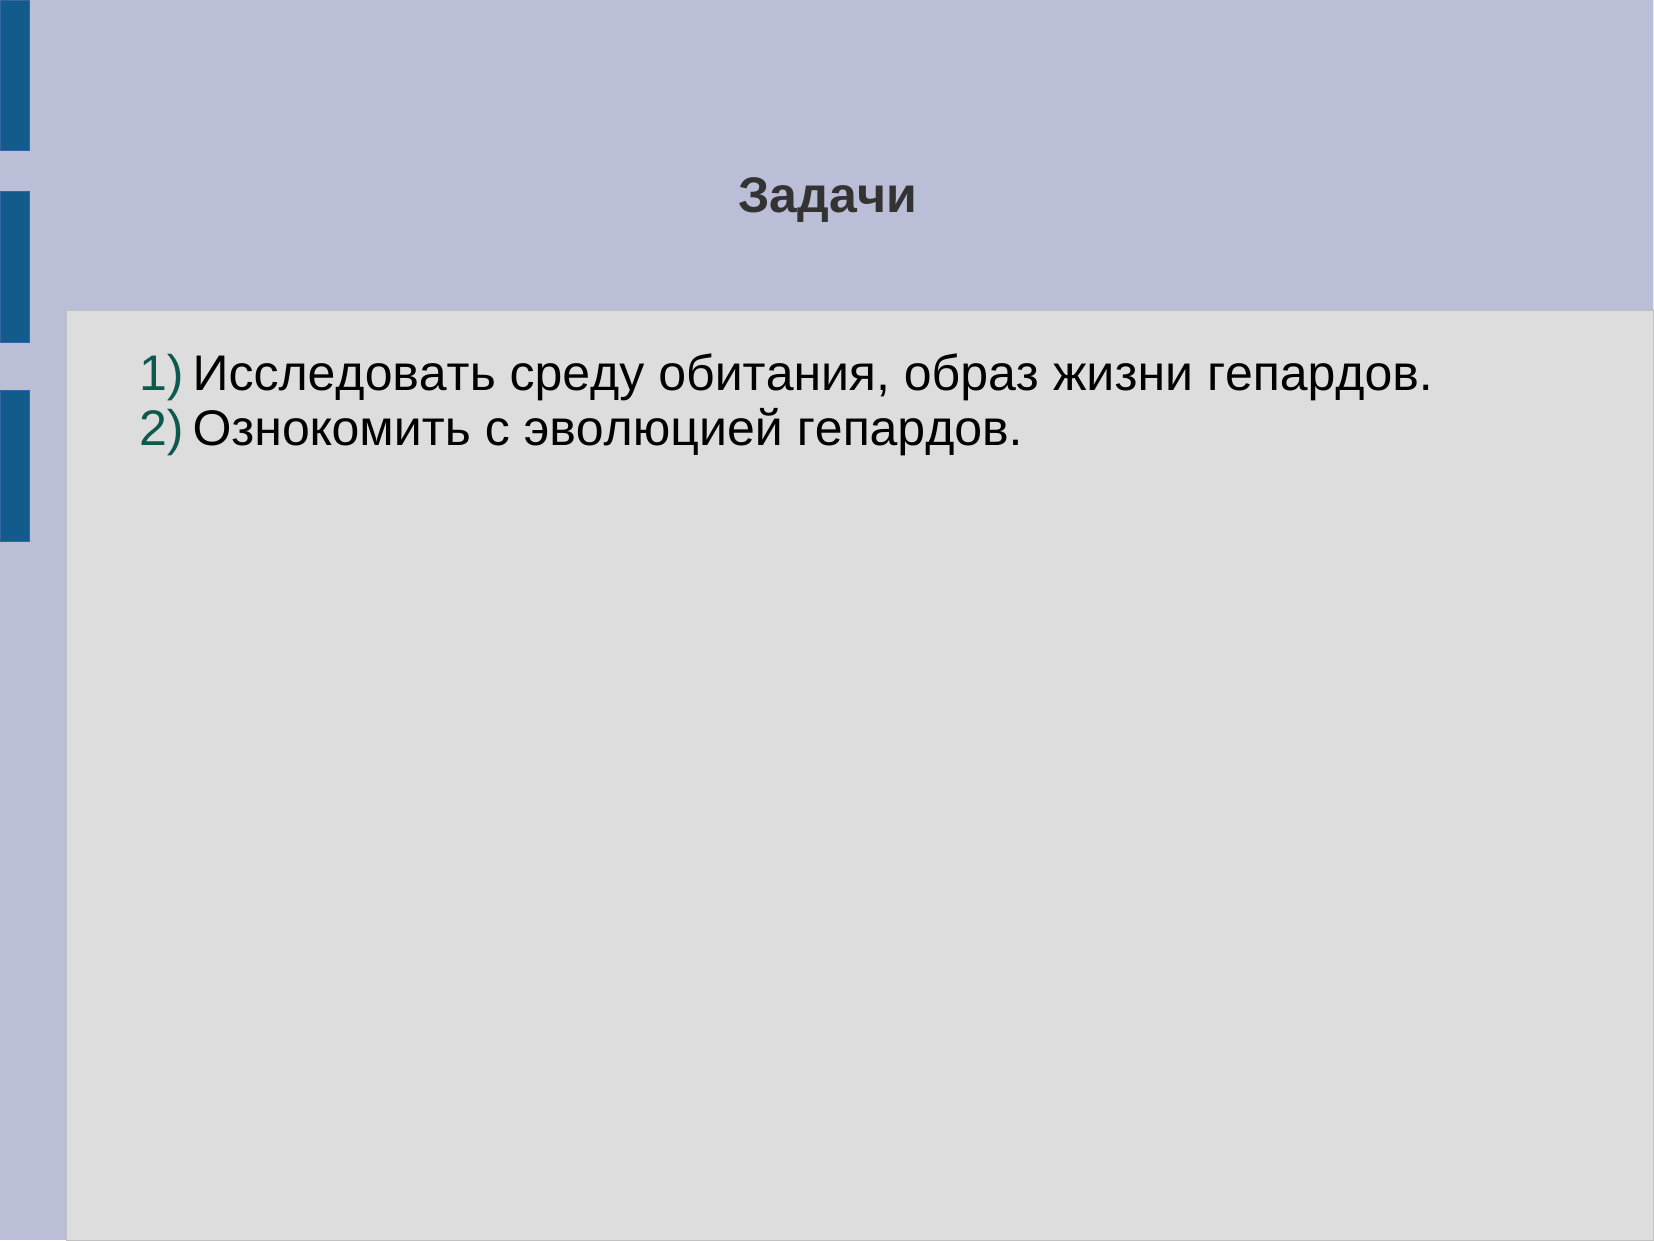

# Задачи
Исследовать среду обитания, образ жизни гепардов.
Ознокомить с эволюцией гепардов.